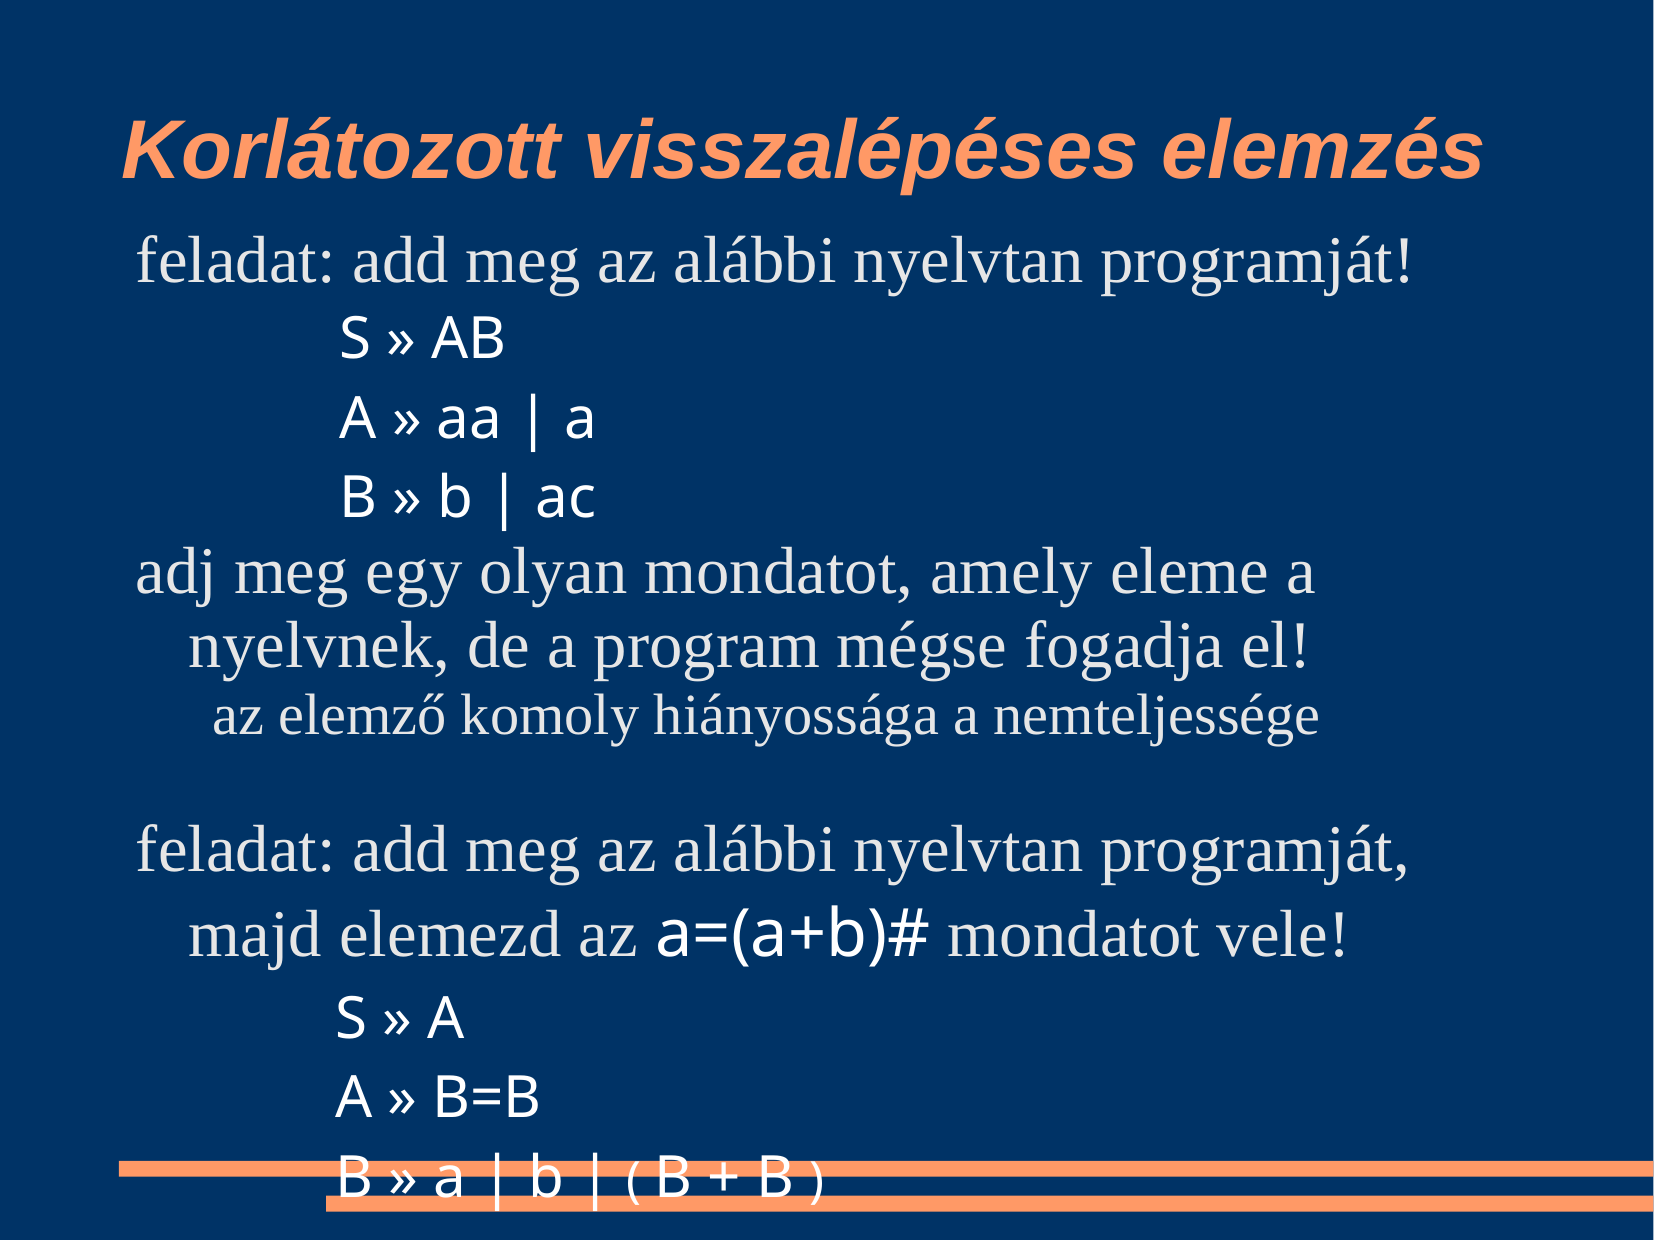

# Korlátozott visszalépéses elemzés
feladat: add meg az alábbi nyelvtan programját!
S » AB
A » aa | a
B » b | ac
adj meg egy olyan mondatot, amely eleme a nyelvnek, de a program mégse fogadja el!
az elemző komoly hiányossága a nemteljessége
feladat: add meg az alábbi nyelvtan programját, majd elemezd az a=(a+b)# mondatot vele!
S » A
A » B=B
B » a | b | ( B + B )